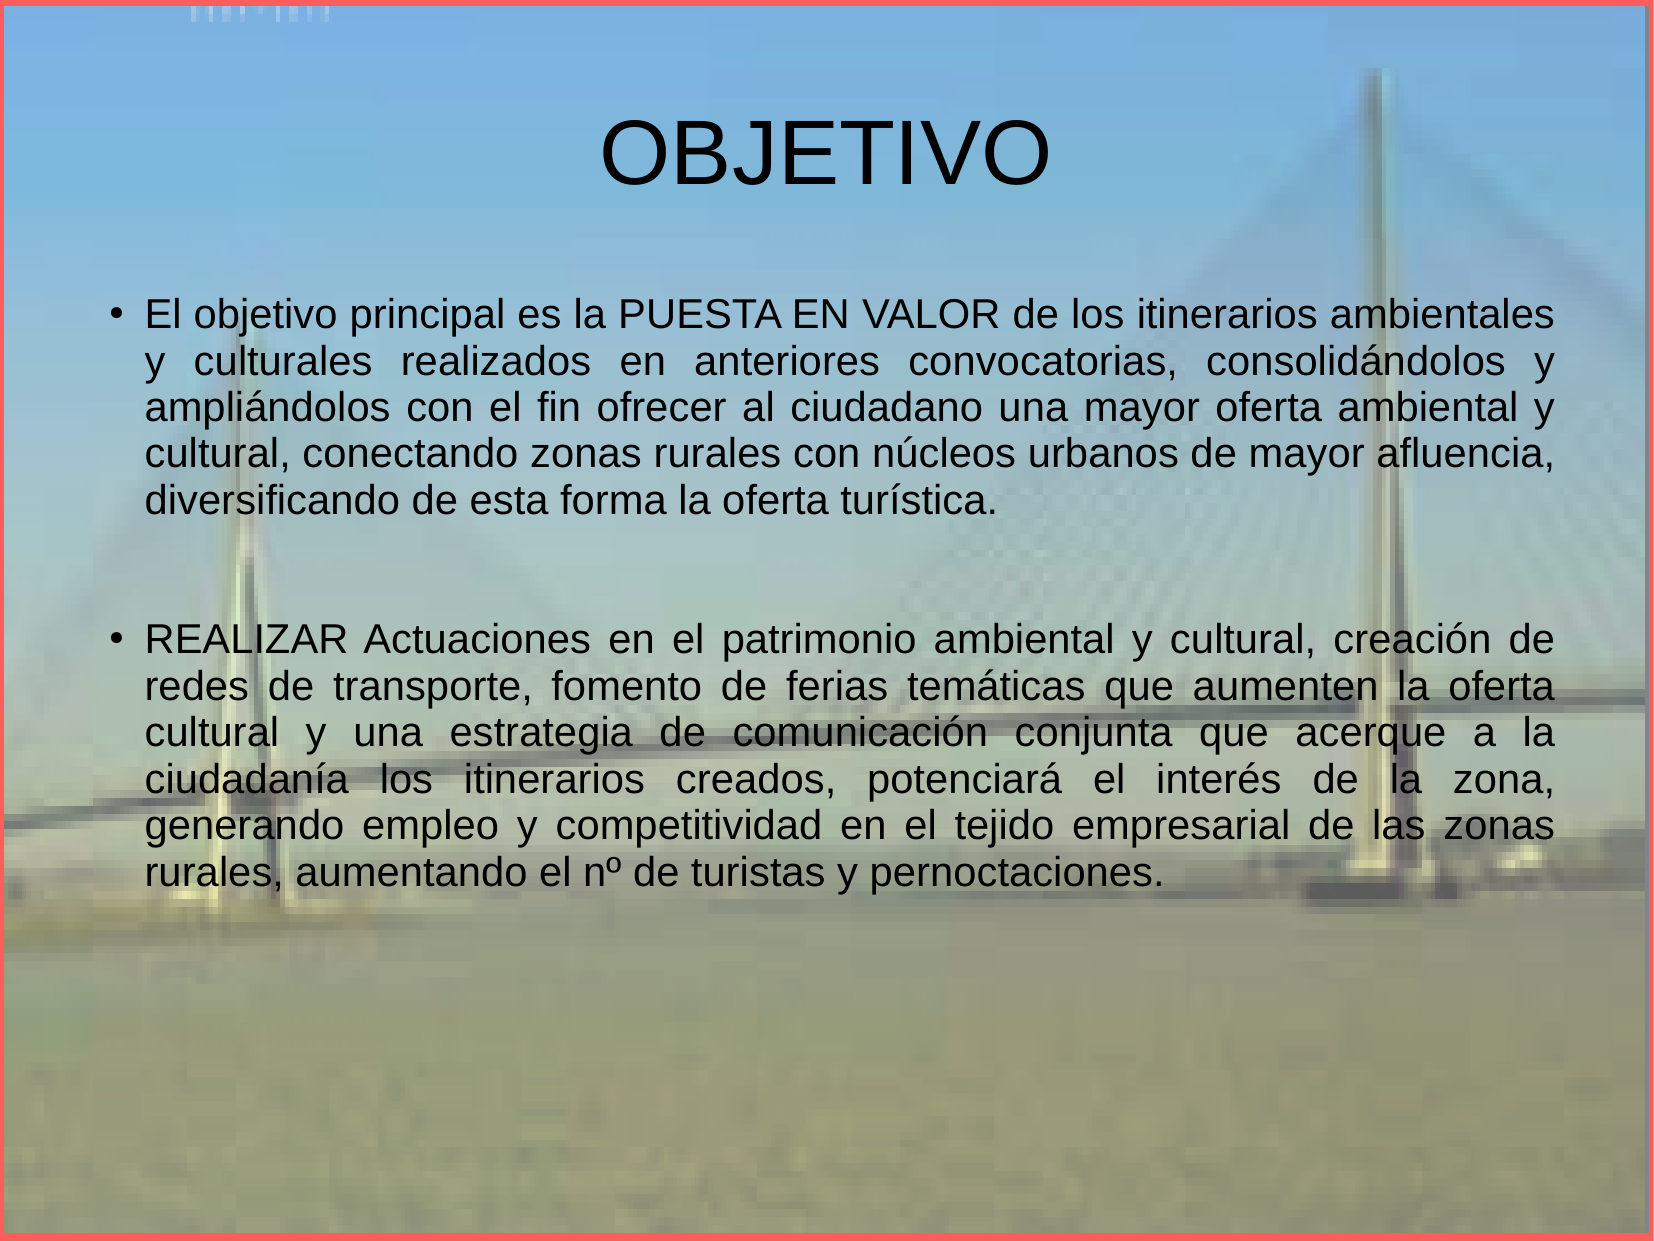

# OBJETIVO
El objetivo principal es la PUESTA EN VALOR de los itinerarios ambientales y culturales realizados en anteriores convocatorias, consolidándolos y ampliándolos con el fin ofrecer al ciudadano una mayor oferta ambiental y cultural, conectando zonas rurales con núcleos urbanos de mayor afluencia, diversificando de esta forma la oferta turística.
REALIZAR Actuaciones en el patrimonio ambiental y cultural, creación de redes de transporte, fomento de ferias temáticas que aumenten la oferta cultural y una estrategia de comunicación conjunta que acerque a la ciudadanía los itinerarios creados, potenciará el interés de la zona, generando empleo y competitividad en el tejido empresarial de las zonas rurales, aumentando el nº de turistas y pernoctaciones.